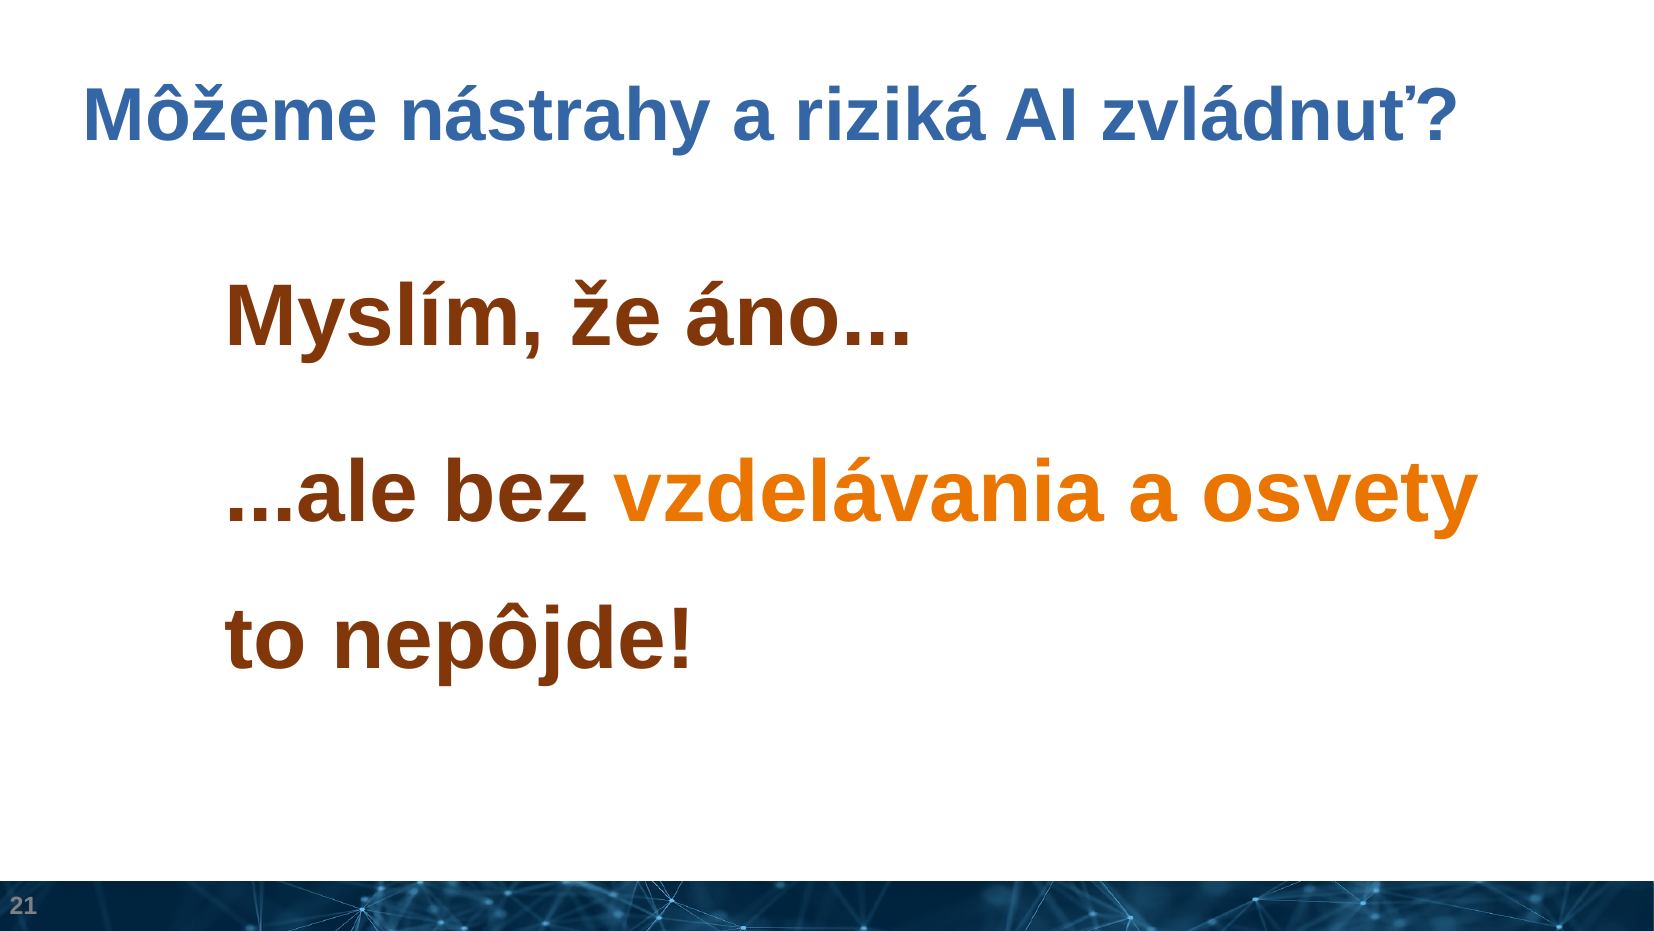

# Môžeme nástrahy a riziká AI zvládnuť?
Myslím, že áno...
...ale bez vzdelávania a osvety
to nepôjde!